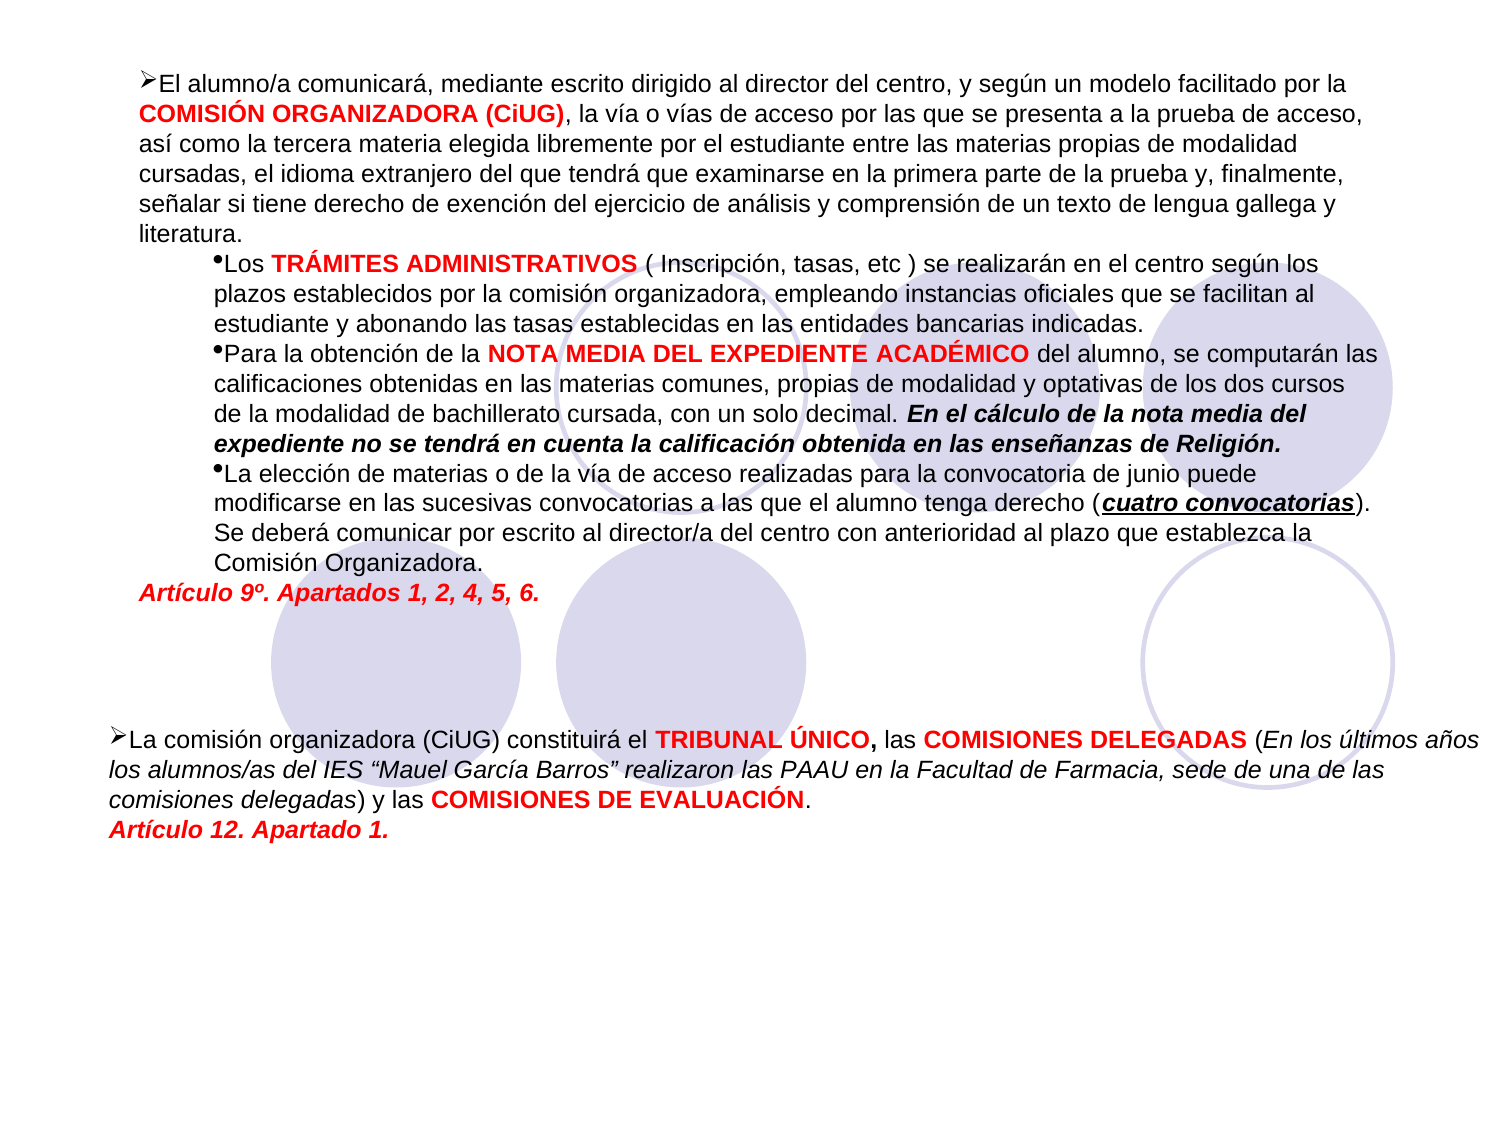

El alumno/a comunicará, mediante escrito dirigido al director del centro, y según un modelo facilitado por la COMISIÓN ORGANIZADORA (CiUG), la vía o vías de acceso por las que se presenta a la prueba de acceso, así como la tercera materia elegida libremente por el estudiante entre las materias propias de modalidad cursadas, el idioma extranjero del que tendrá que examinarse en la primera parte de la prueba y, finalmente, señalar si tiene derecho de exención del ejercicio de análisis y comprensión de un texto de lengua gallega y literatura.
Los TRÁMITES ADMINISTRATIVOS ( Inscripción, tasas, etc ) se realizarán en el centro según los plazos establecidos por la comisión organizadora, empleando instancias oficiales que se facilitan al estudiante y abonando las tasas establecidas en las entidades bancarias indicadas.
Para la obtención de la NOTA MEDIA DEL EXPEDIENTE ACADÉMICO del alumno, se computarán las calificaciones obtenidas en las materias comunes, propias de modalidad y optativas de los dos cursos de la modalidad de bachillerato cursada, con un solo decimal. En el cálculo de la nota media del expediente no se tendrá en cuenta la calificación obtenida en las enseñanzas de Religión.
La elección de materias o de la vía de acceso realizadas para la convocatoria de junio puede modificarse en las sucesivas convocatorias a las que el alumno tenga derecho (cuatro convocatorias). Se deberá comunicar por escrito al director/a del centro con anterioridad al plazo que establezca la Comisión Organizadora.
Artículo 9º. Apartados 1, 2, 4, 5, 6.
La comisión organizadora (CiUG) constituirá el TRIBUNAL ÚNICO, las COMISIONES DELEGADAS (En los últimos años los alumnos/as del IES “Mauel García Barros” realizaron las PAAU en la Facultad de Farmacia, sede de una de las comisiones delegadas) y las COMISIONES DE EVALUACIÓN.
Artículo 12. Apartado 1.